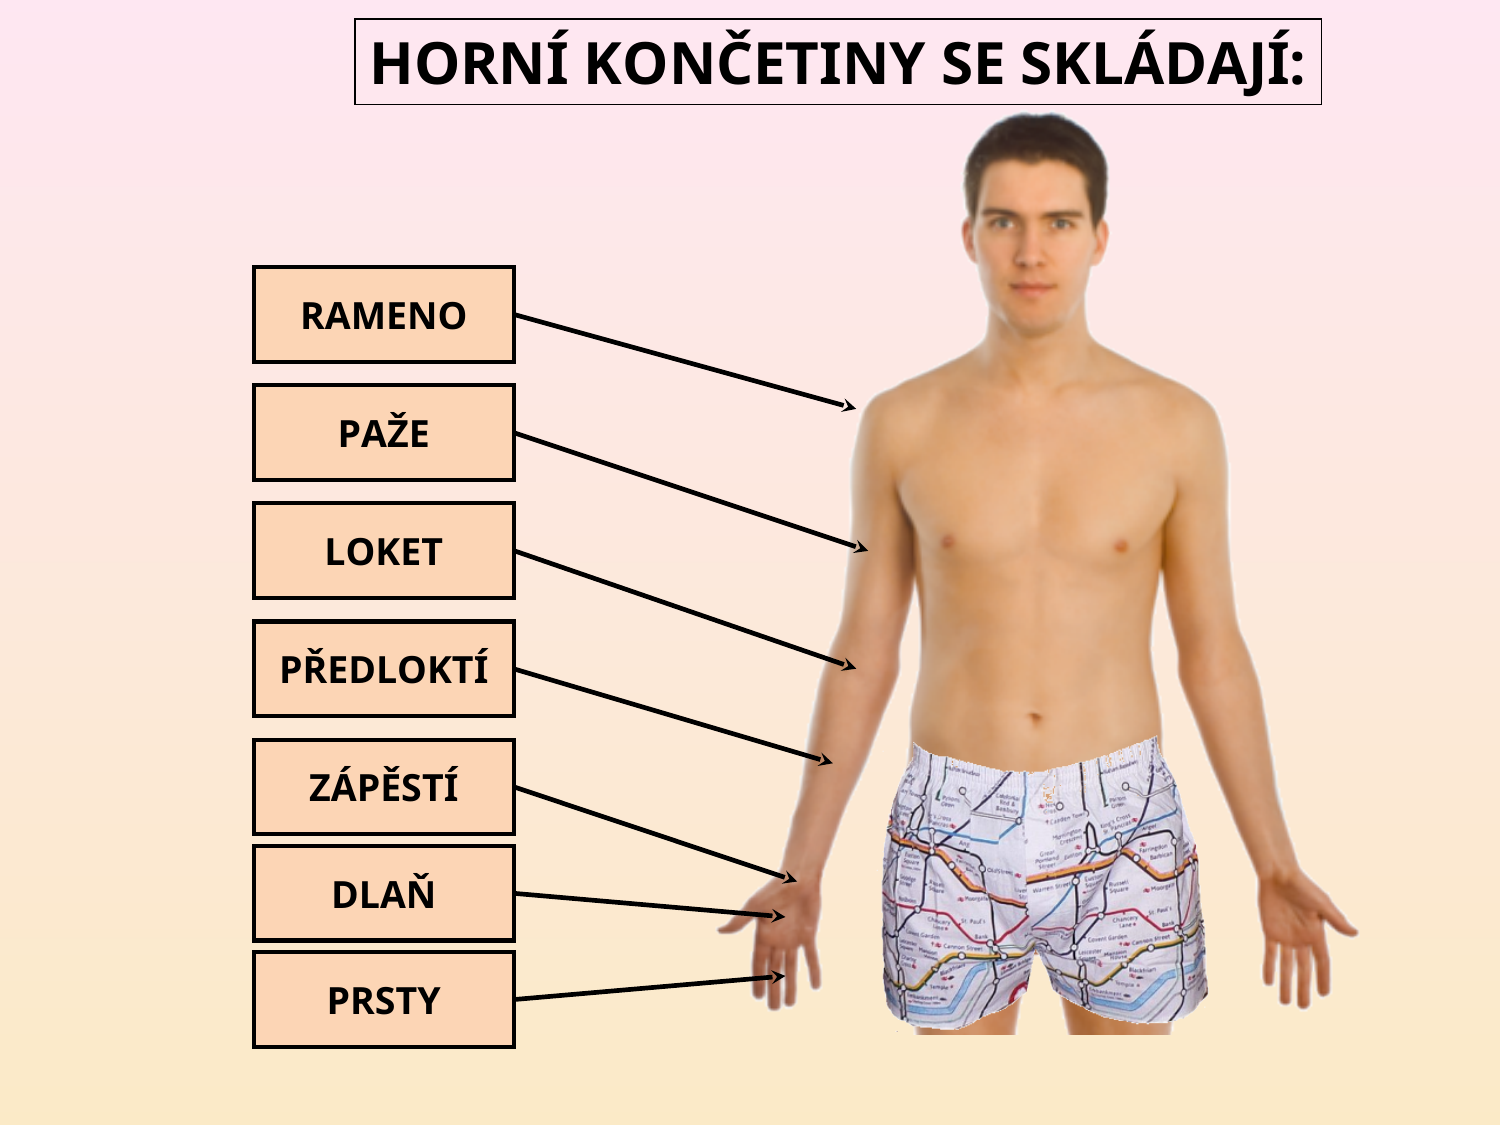

HORNÍ KONČETINY SE SKLÁDAJÍ:
RAMENO
PAŽE
LOKET
PŘEDLOKTÍ
ZÁPĚSTÍ
DLAŇ
PRSTY